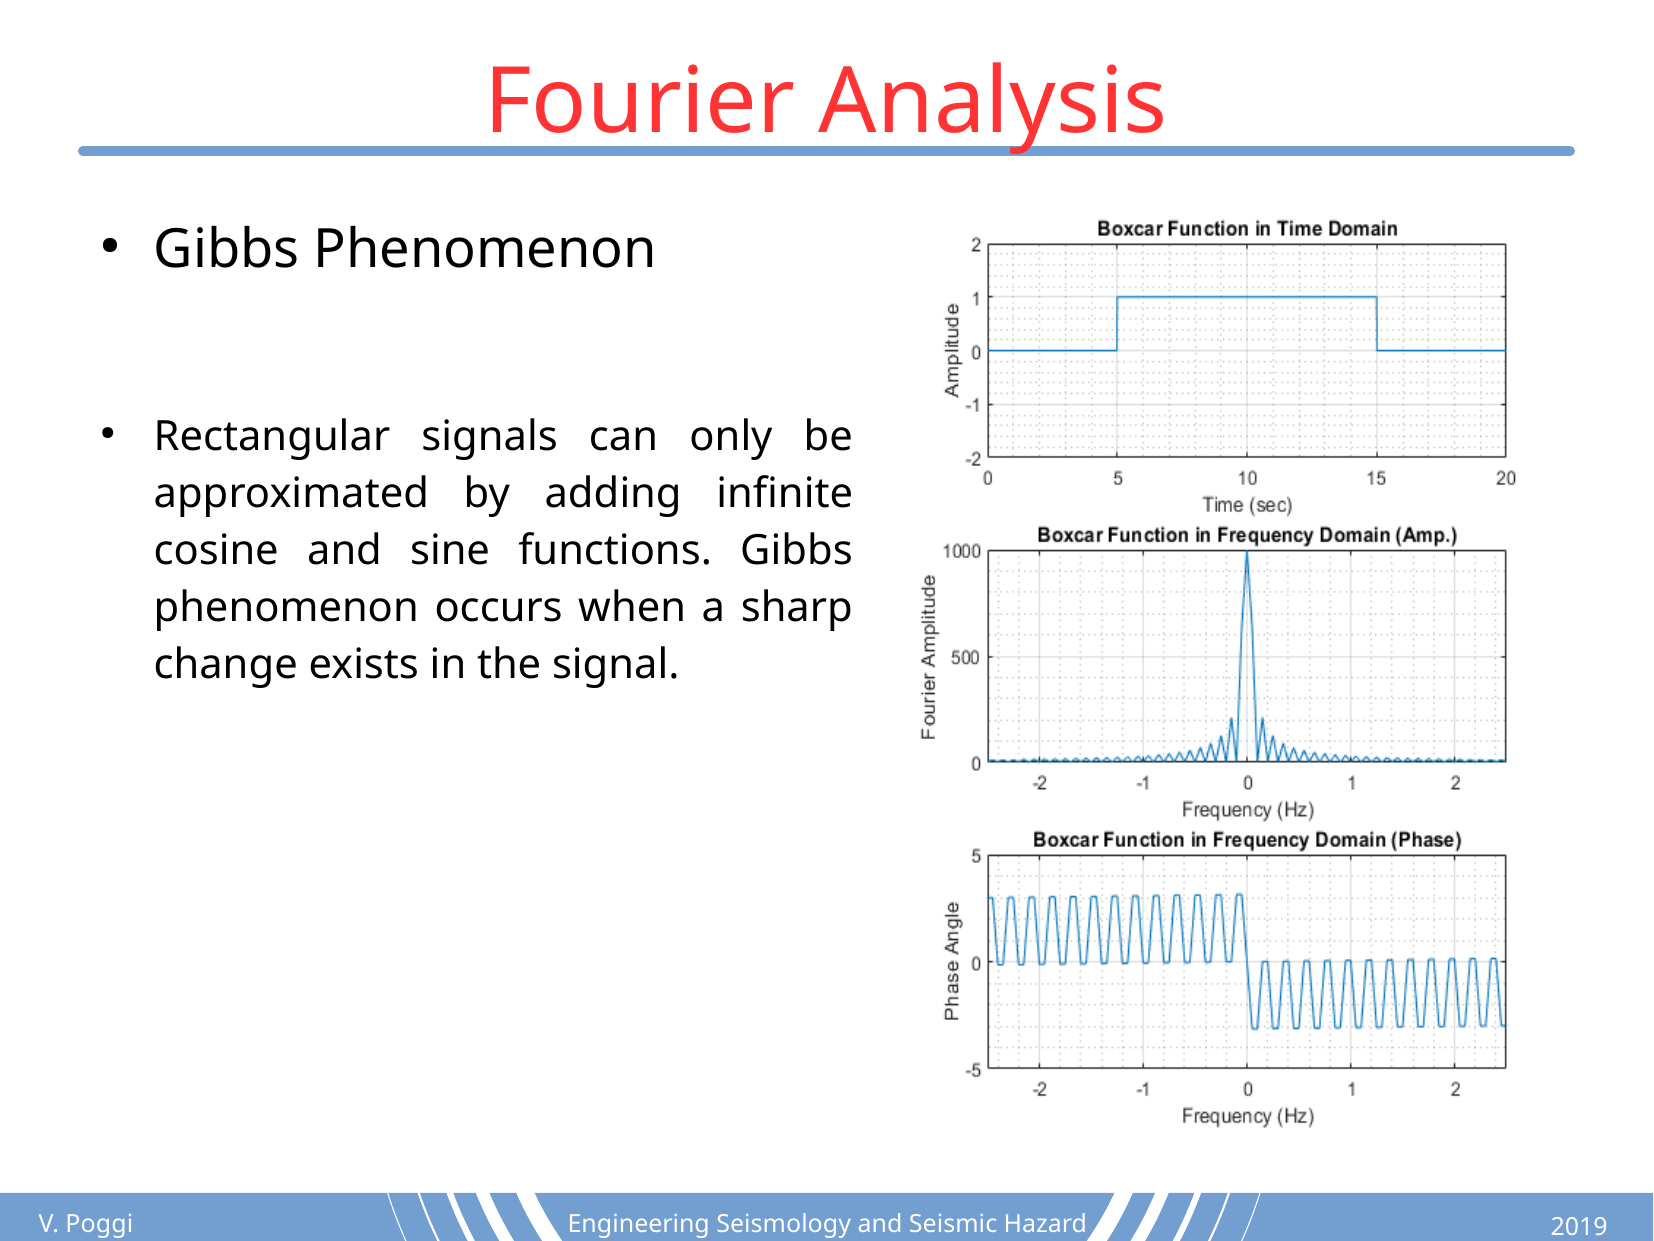

# Fourier Analysis
Gibbs Phenomenon
Rectangular signals can only be approximated by adding infinite cosine and sine functions. Gibbs phenomenon occurs when a sharp change exists in the signal.